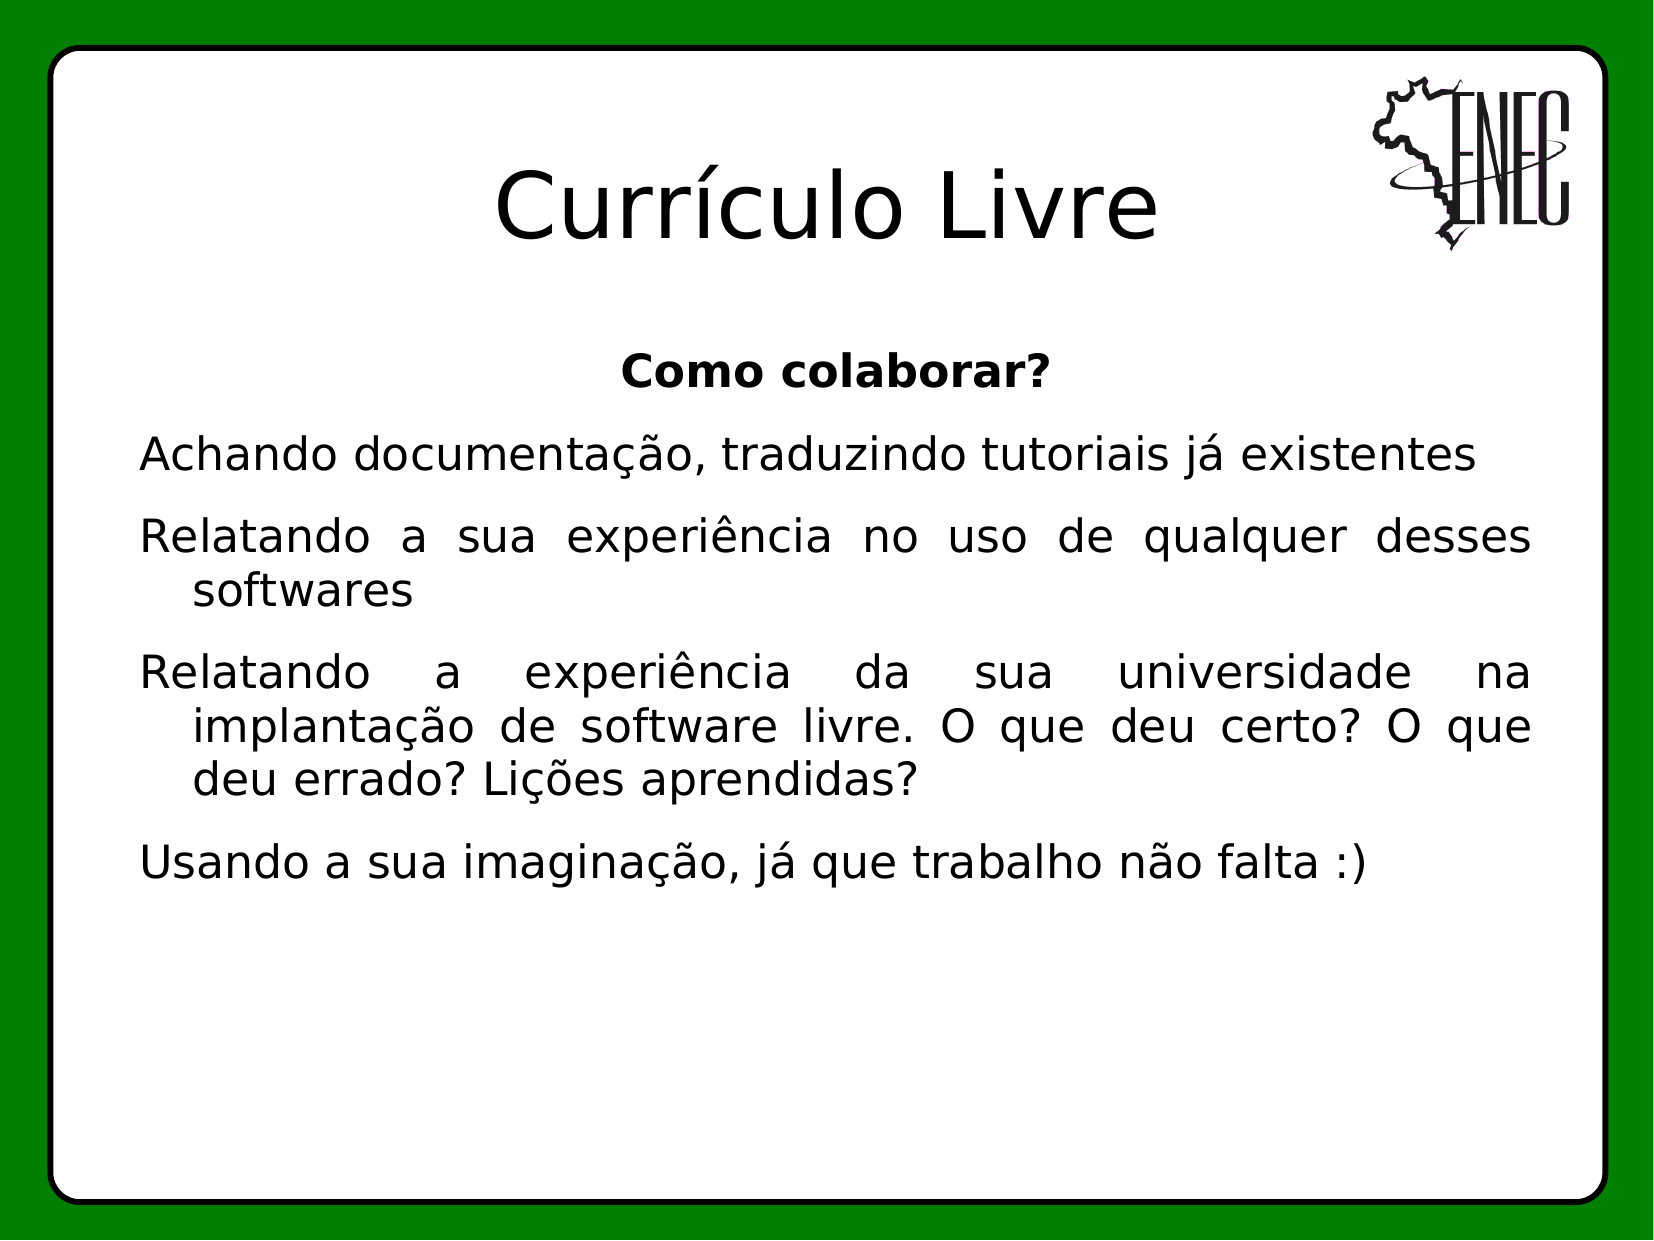

# Currículo Livre
Como colaborar?
Achando documentação, traduzindo tutoriais já existentes
Relatando a sua experiência no uso de qualquer desses softwares
Relatando a experiência da sua universidade na implantação de software livre. O que deu certo? O que deu errado? Lições aprendidas?
Usando a sua imaginação, já que trabalho não falta :)